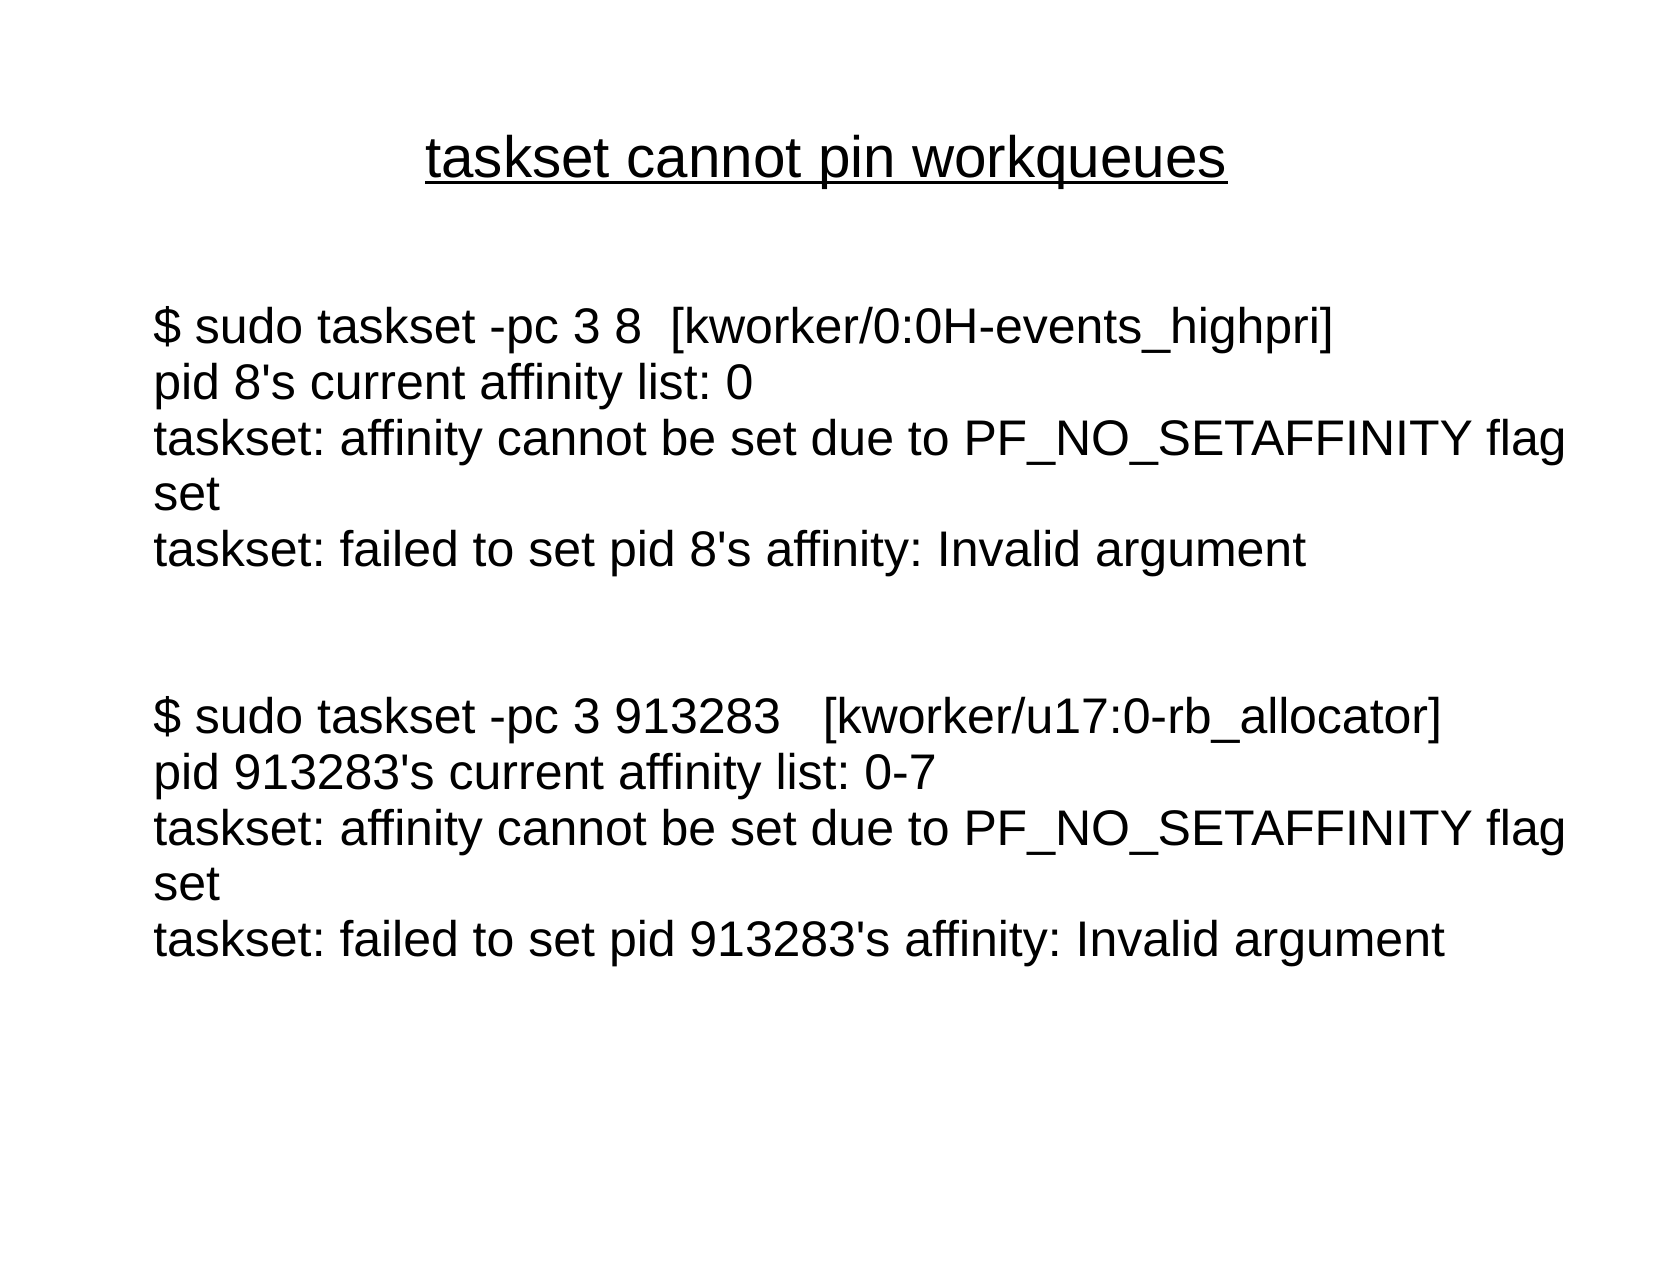

# taskset cannot pin workqueues
$ sudo taskset -pc 3 8 [kworker/0:0H-events_highpri]
pid 8's current affinity list: 0
taskset: affinity cannot be set due to PF_NO_SETAFFINITY flag set
taskset: failed to set pid 8's affinity: Invalid argument
$ sudo taskset -pc 3 913283 [kworker/u17:0-rb_allocator]
pid 913283's current affinity list: 0-7
taskset: affinity cannot be set due to PF_NO_SETAFFINITY flag set
taskset: failed to set pid 913283's affinity: Invalid argument